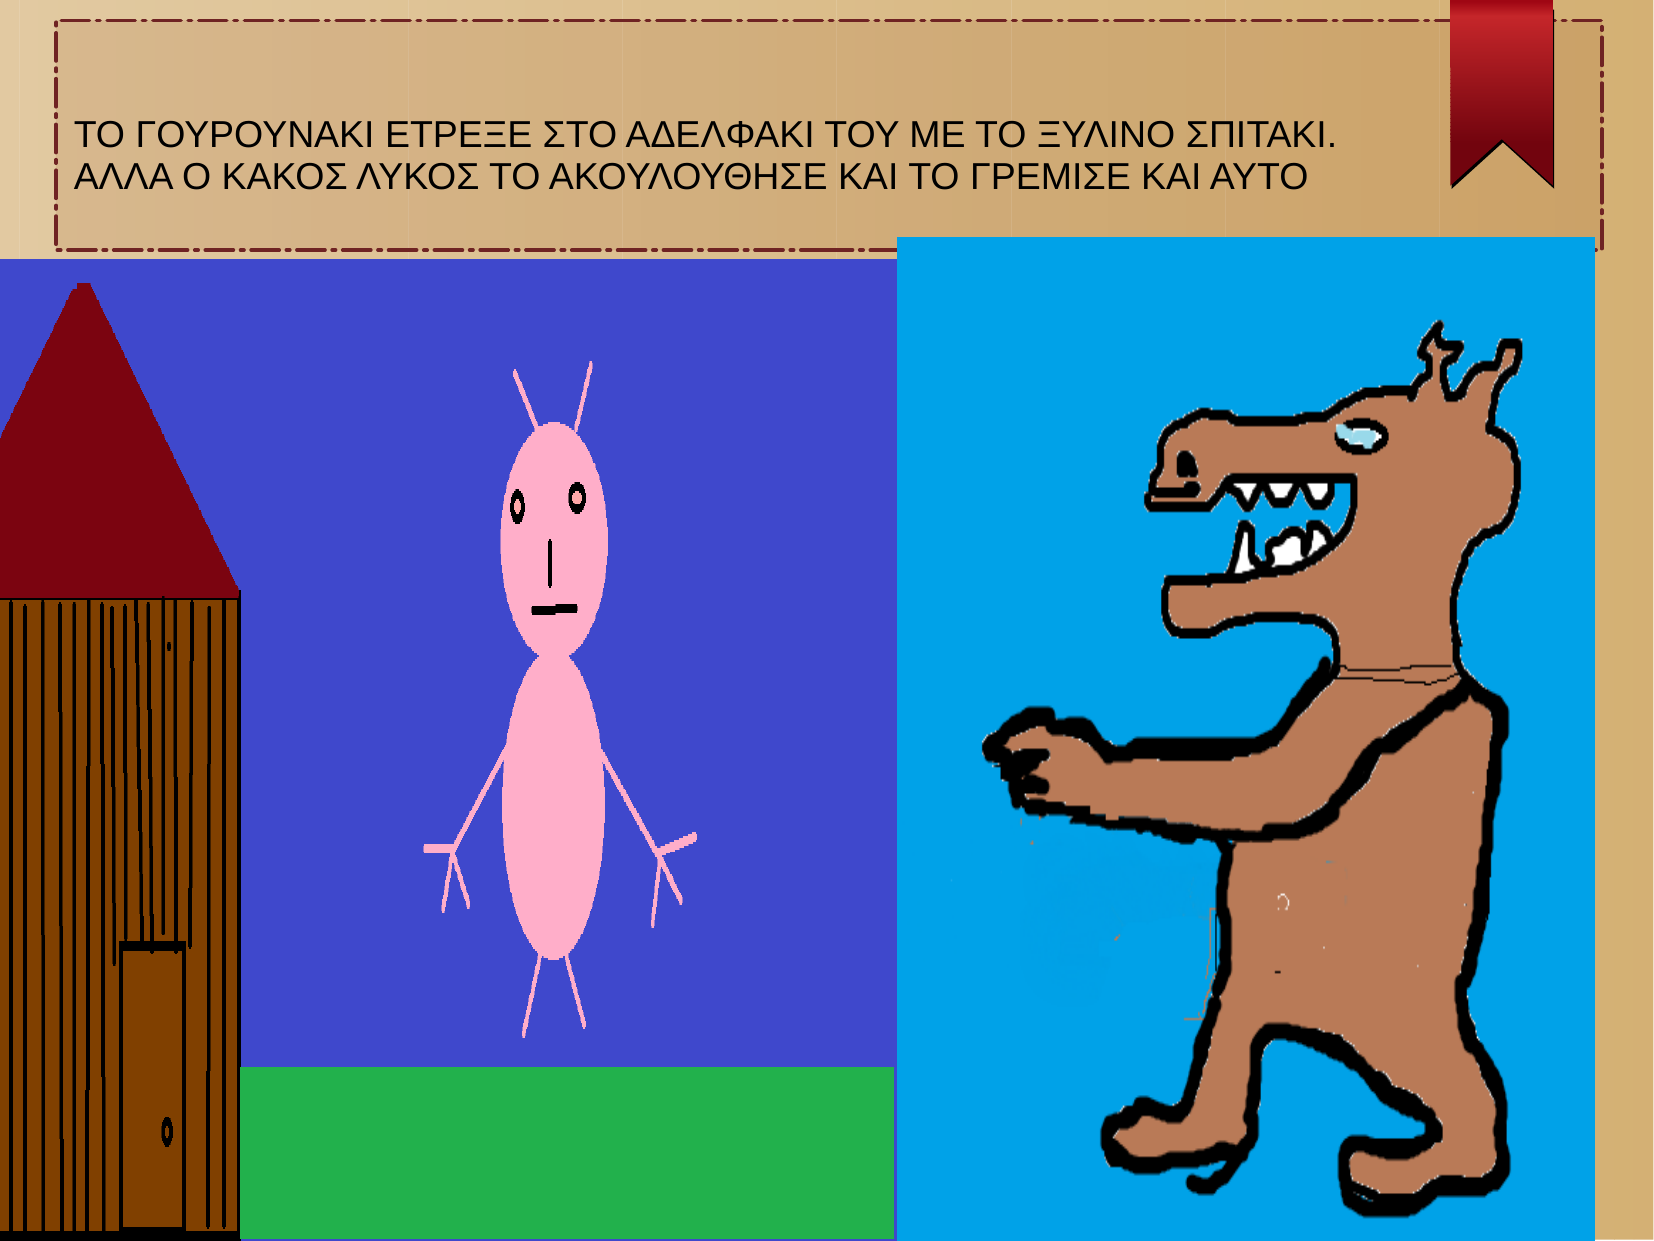

ΤΟ ΓΟΥΡΟΥΝΑΚΙ ΕΤΡΕΞΕ ΣΤΟ ΑΔΕΛΦΑΚΙ ΤΟΥ ΜΕ ΤΟ ΞΥΛΙΝΟ ΣΠΙΤΑΚΙ.
ΑΛΛΑ Ο ΚΑΚΟΣ ΛΥΚΟΣ ΤΟ ΑΚΟΥΛΟΥΘΗΣΕ ΚΑΙ ΤΟ ΓΡΕΜΙΣΕ ΚΑΙ ΑΥΤΟ